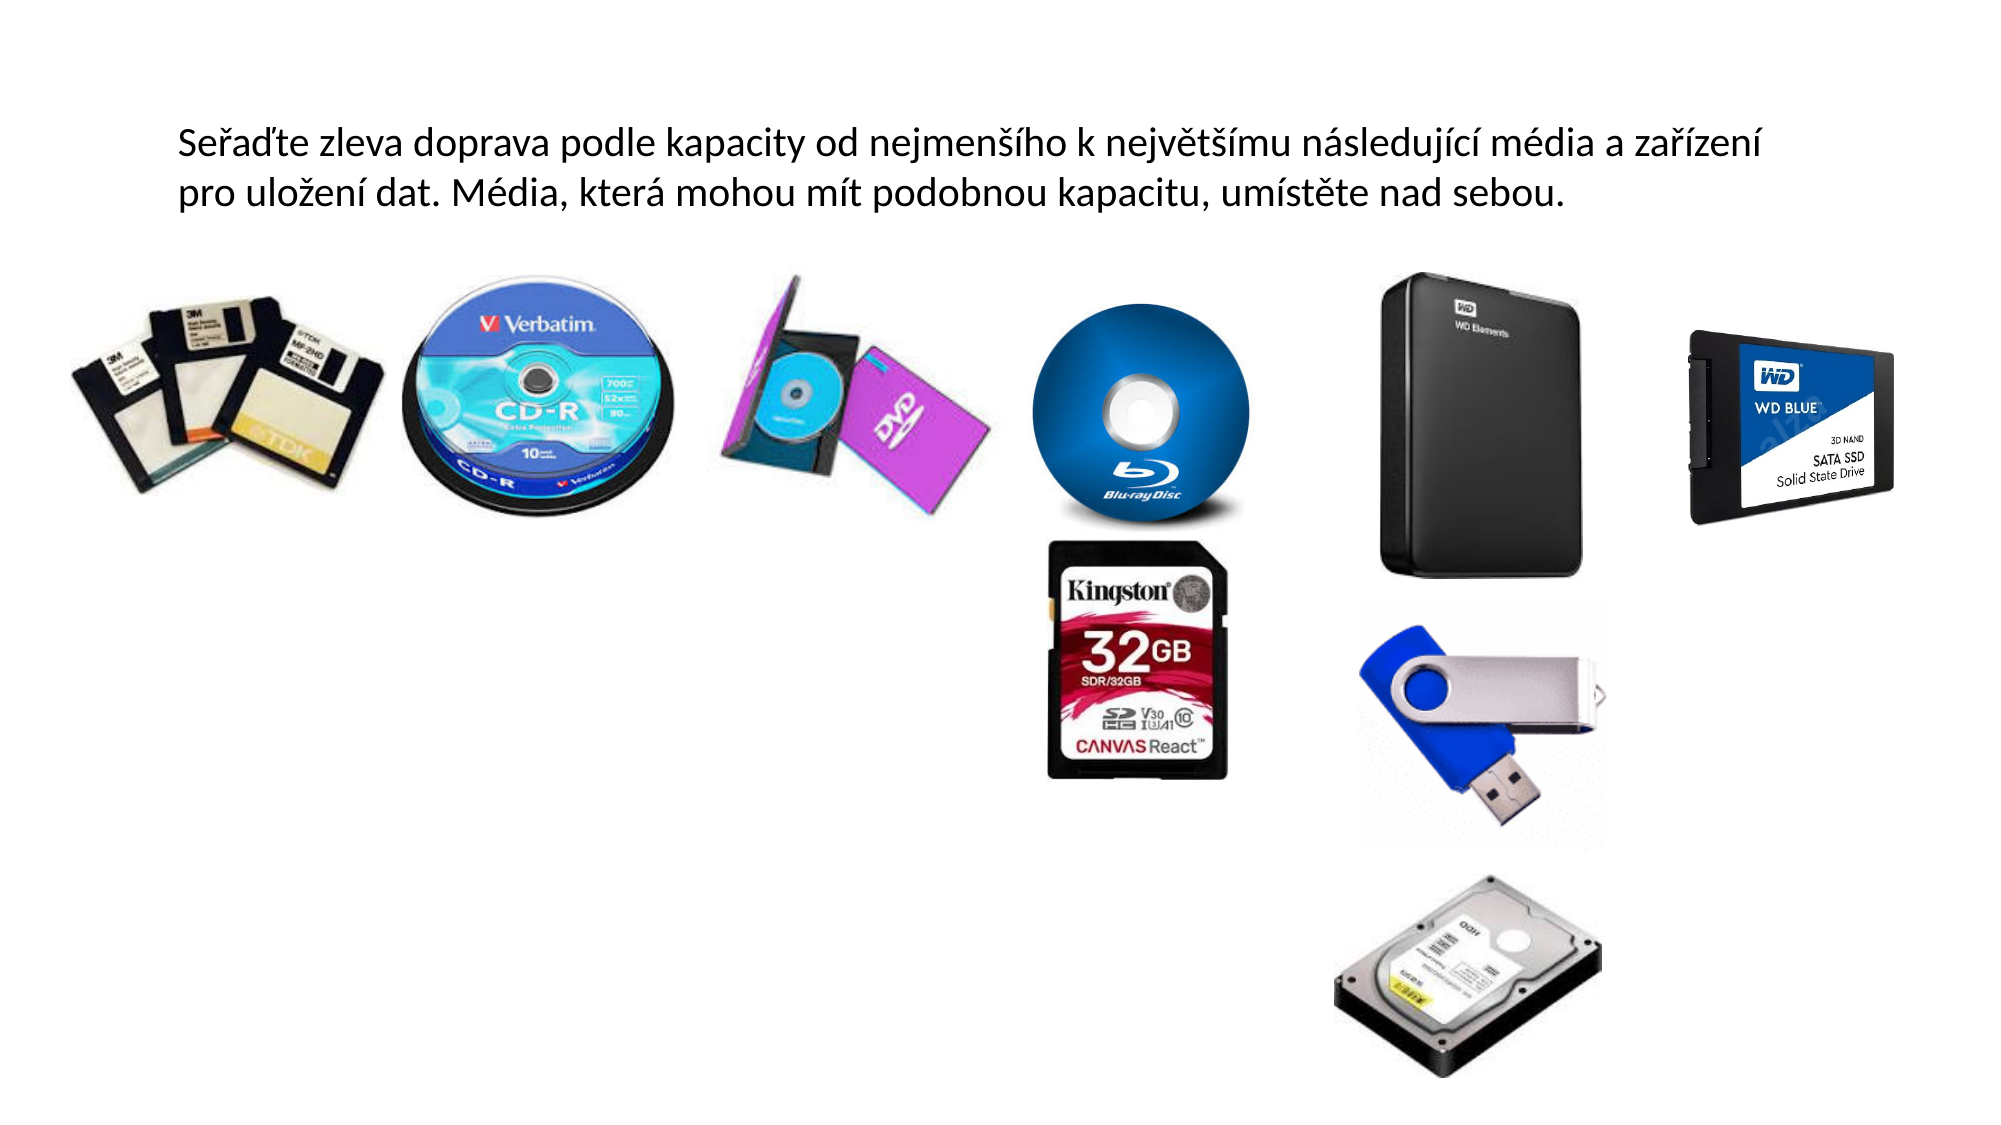

Seřaďte zleva doprava podle kapacity od nejmenšího k největšímu následující média a zařízení pro uložení dat. Média, která mohou mít podobnou kapacitu, umístěte nad sebou.